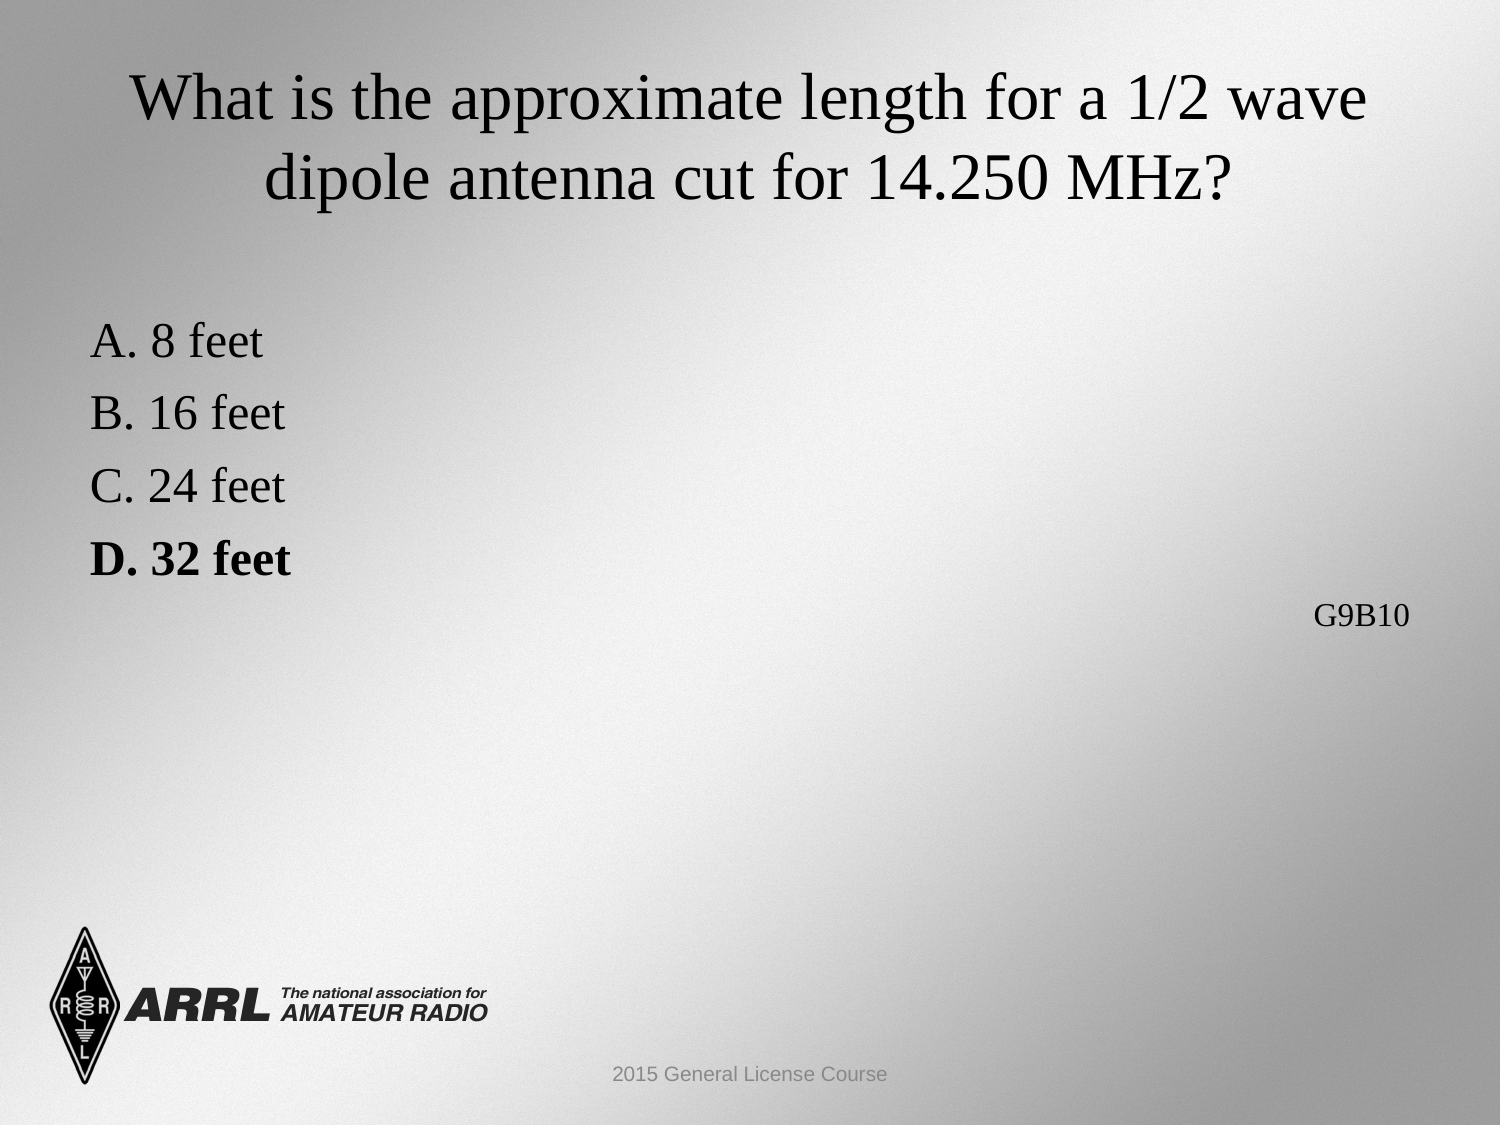

# What is the approximate length for a 1/2 wave dipole antenna cut for 14.250 MHz?
A. 8 feet
B. 16 feet
C. 24 feet
D. 32 feet
 G9B10
2015 General License Course